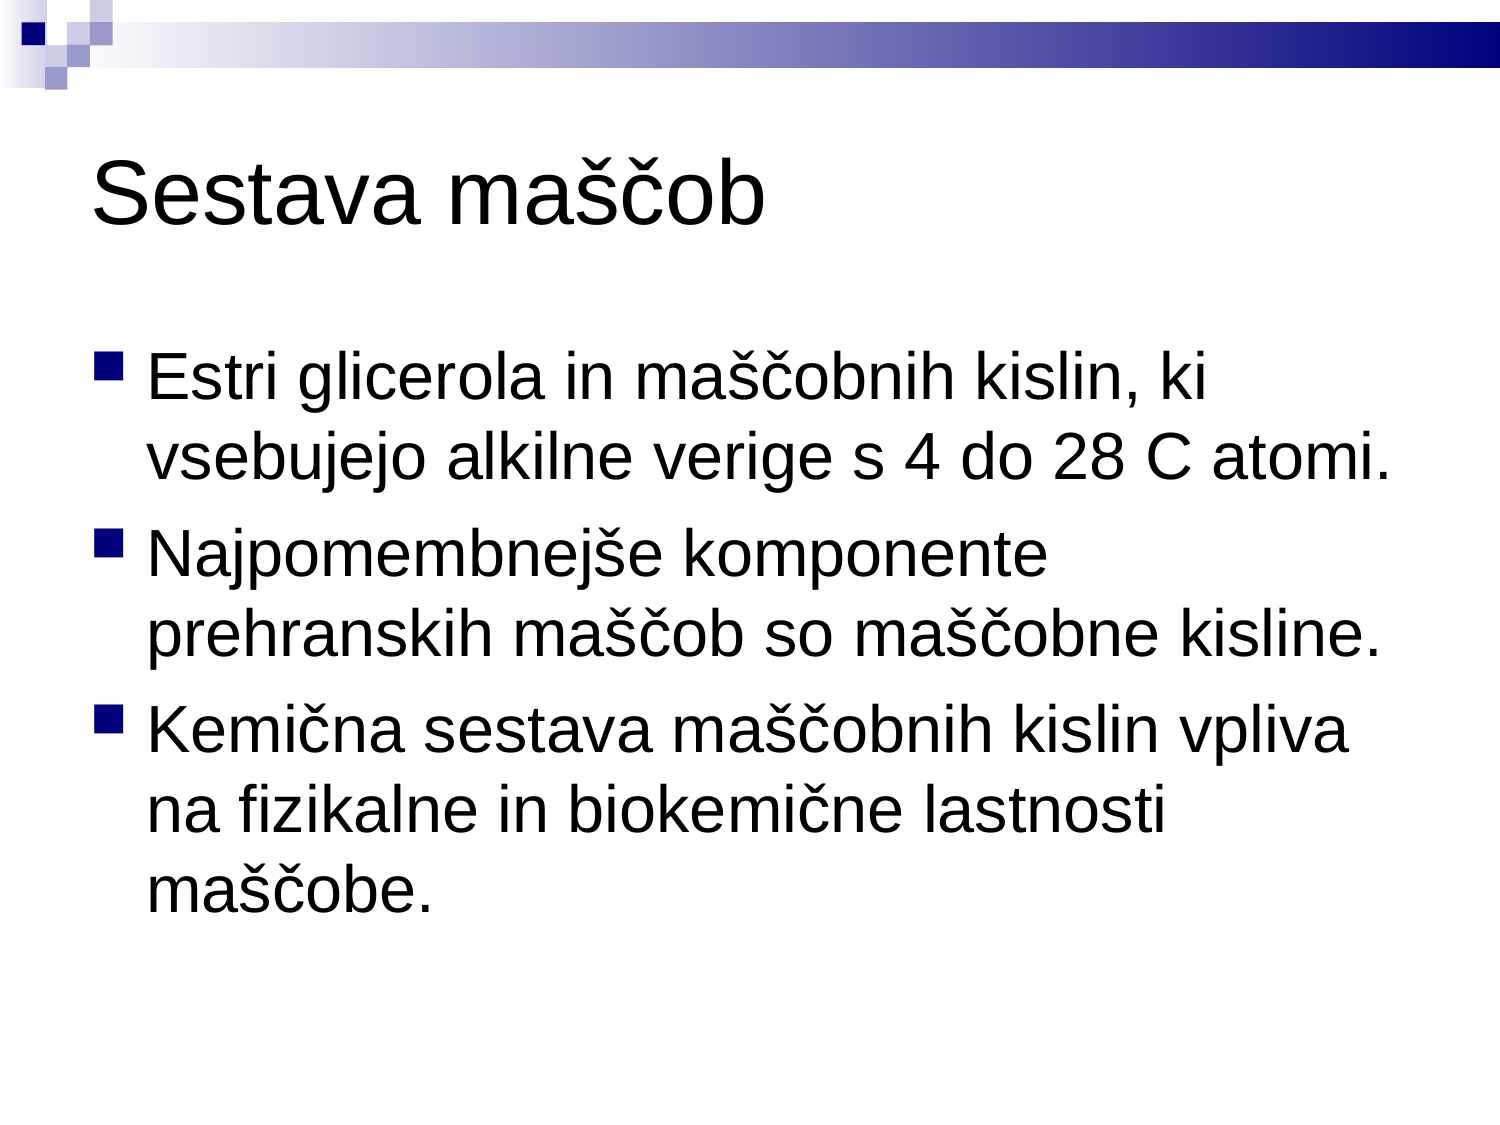

# Sestava maščob
Estri glicerola in maščobnih kislin, ki vsebujejo alkilne verige s 4 do 28 C atomi.
Najpomembnejše komponente prehranskih maščob so maščobne kisline.
Kemična sestava maščobnih kislin vpliva na fizikalne in biokemične lastnosti maščobe.